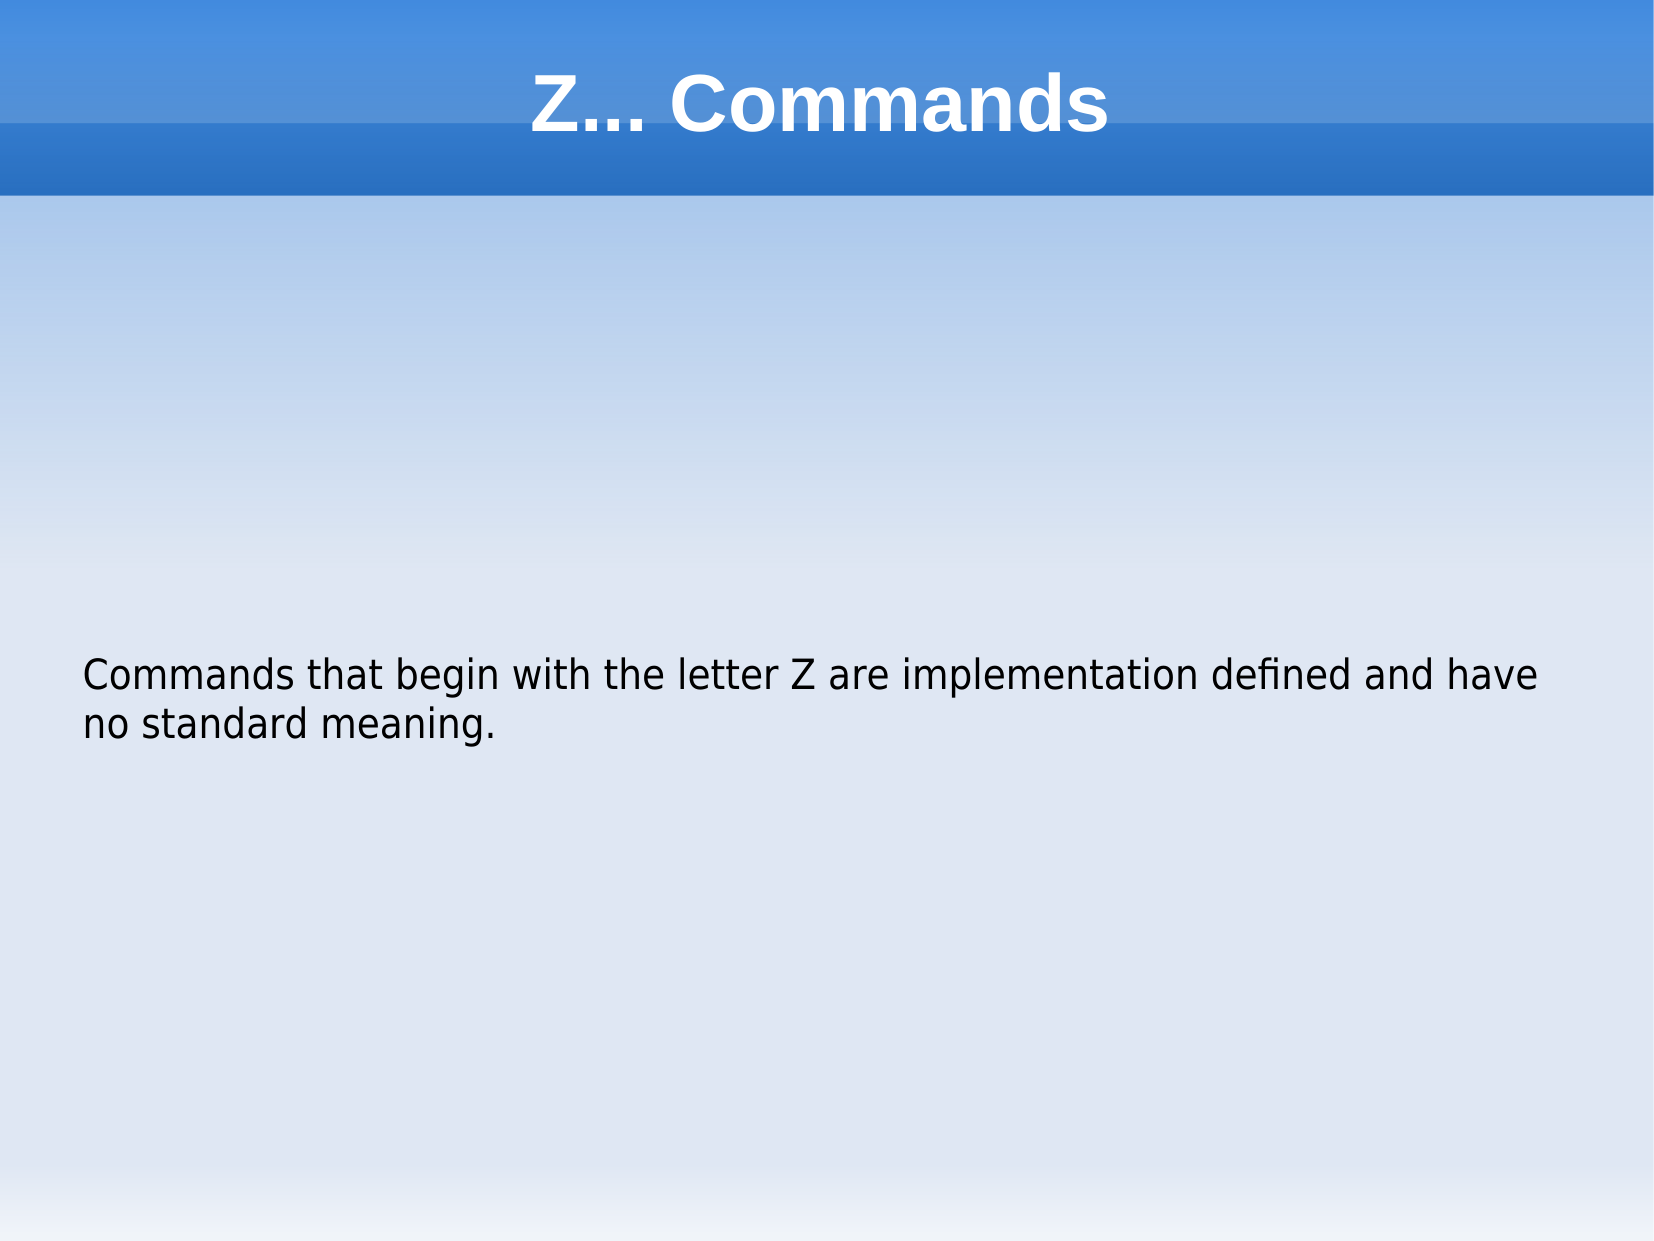

# Z... Commands
Commands that begin with the letter Z are implementation defined and have no standard meaning.